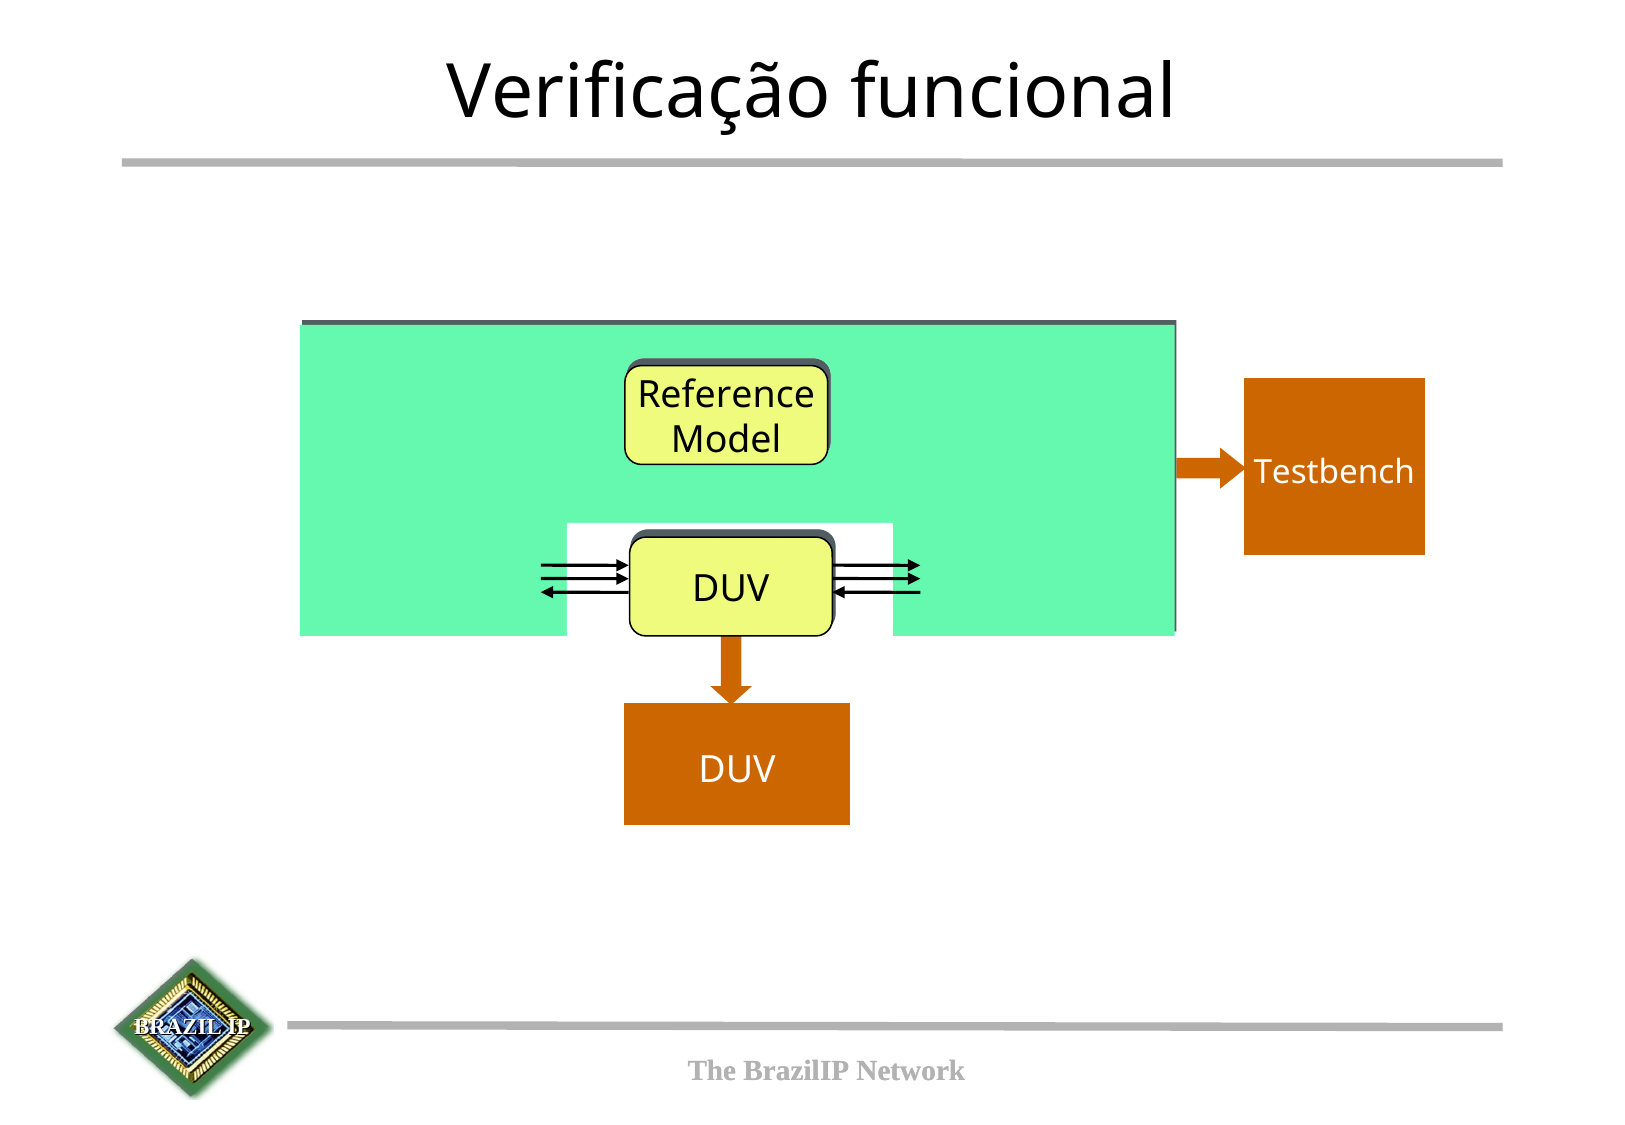

# Verificação funcional
Reference
Model
DUV
Testbench
DUV